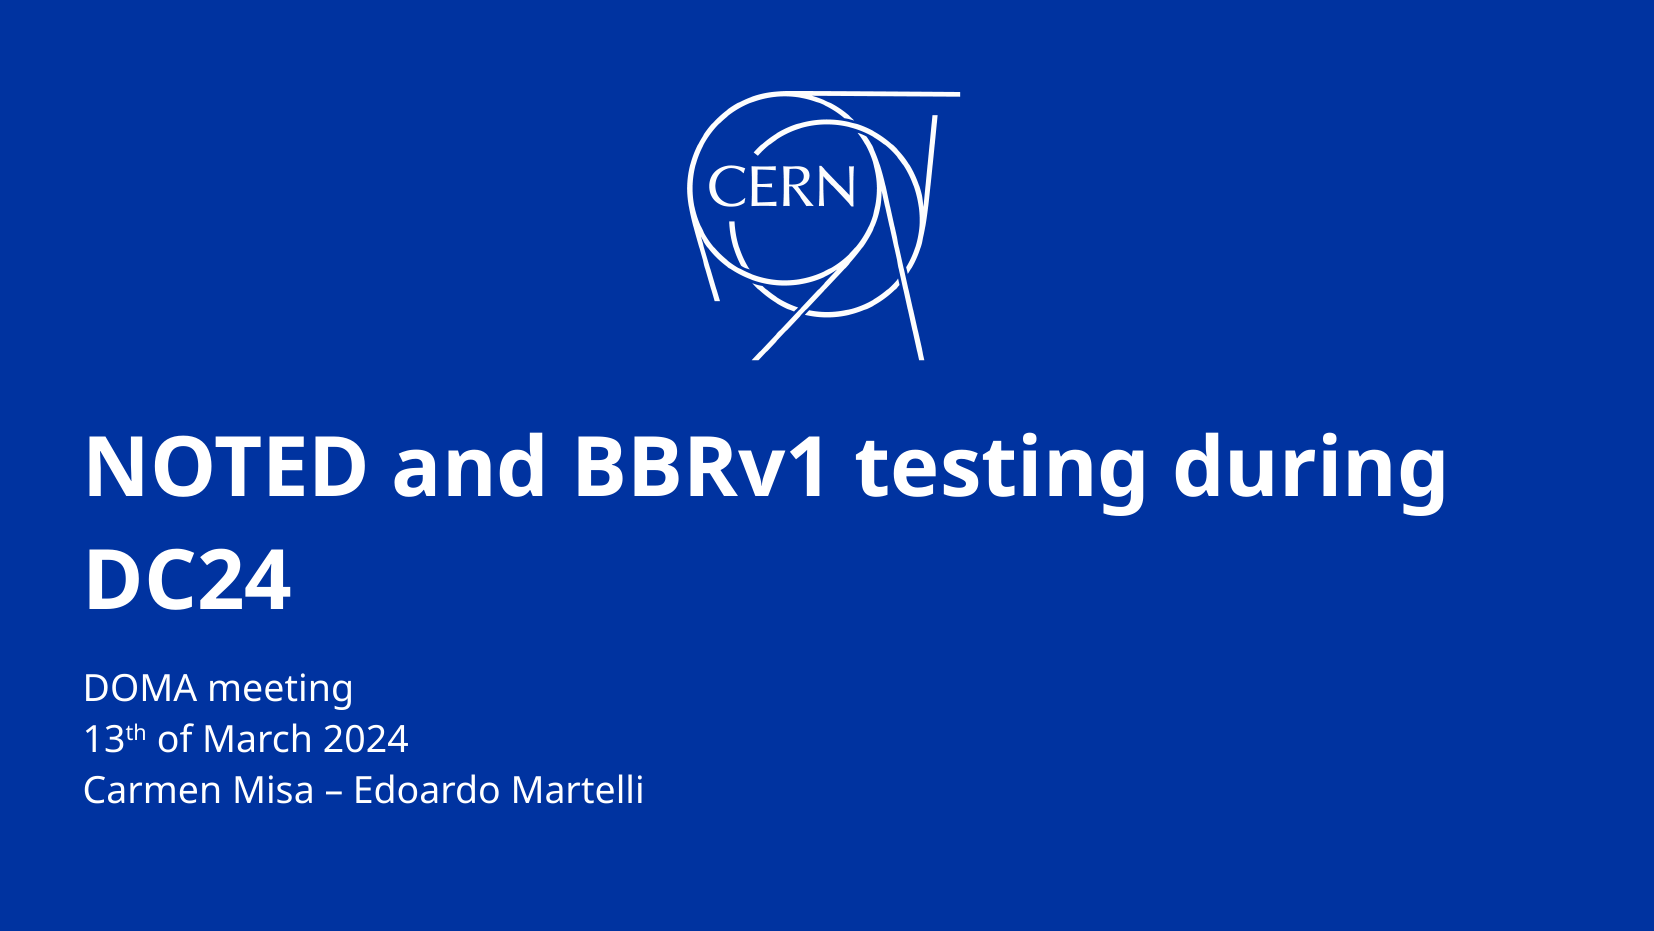

# NOTED and BBRv1 testing during DC24
DOMA meeting
13th of March 2024
Carmen Misa – Edoardo Martelli